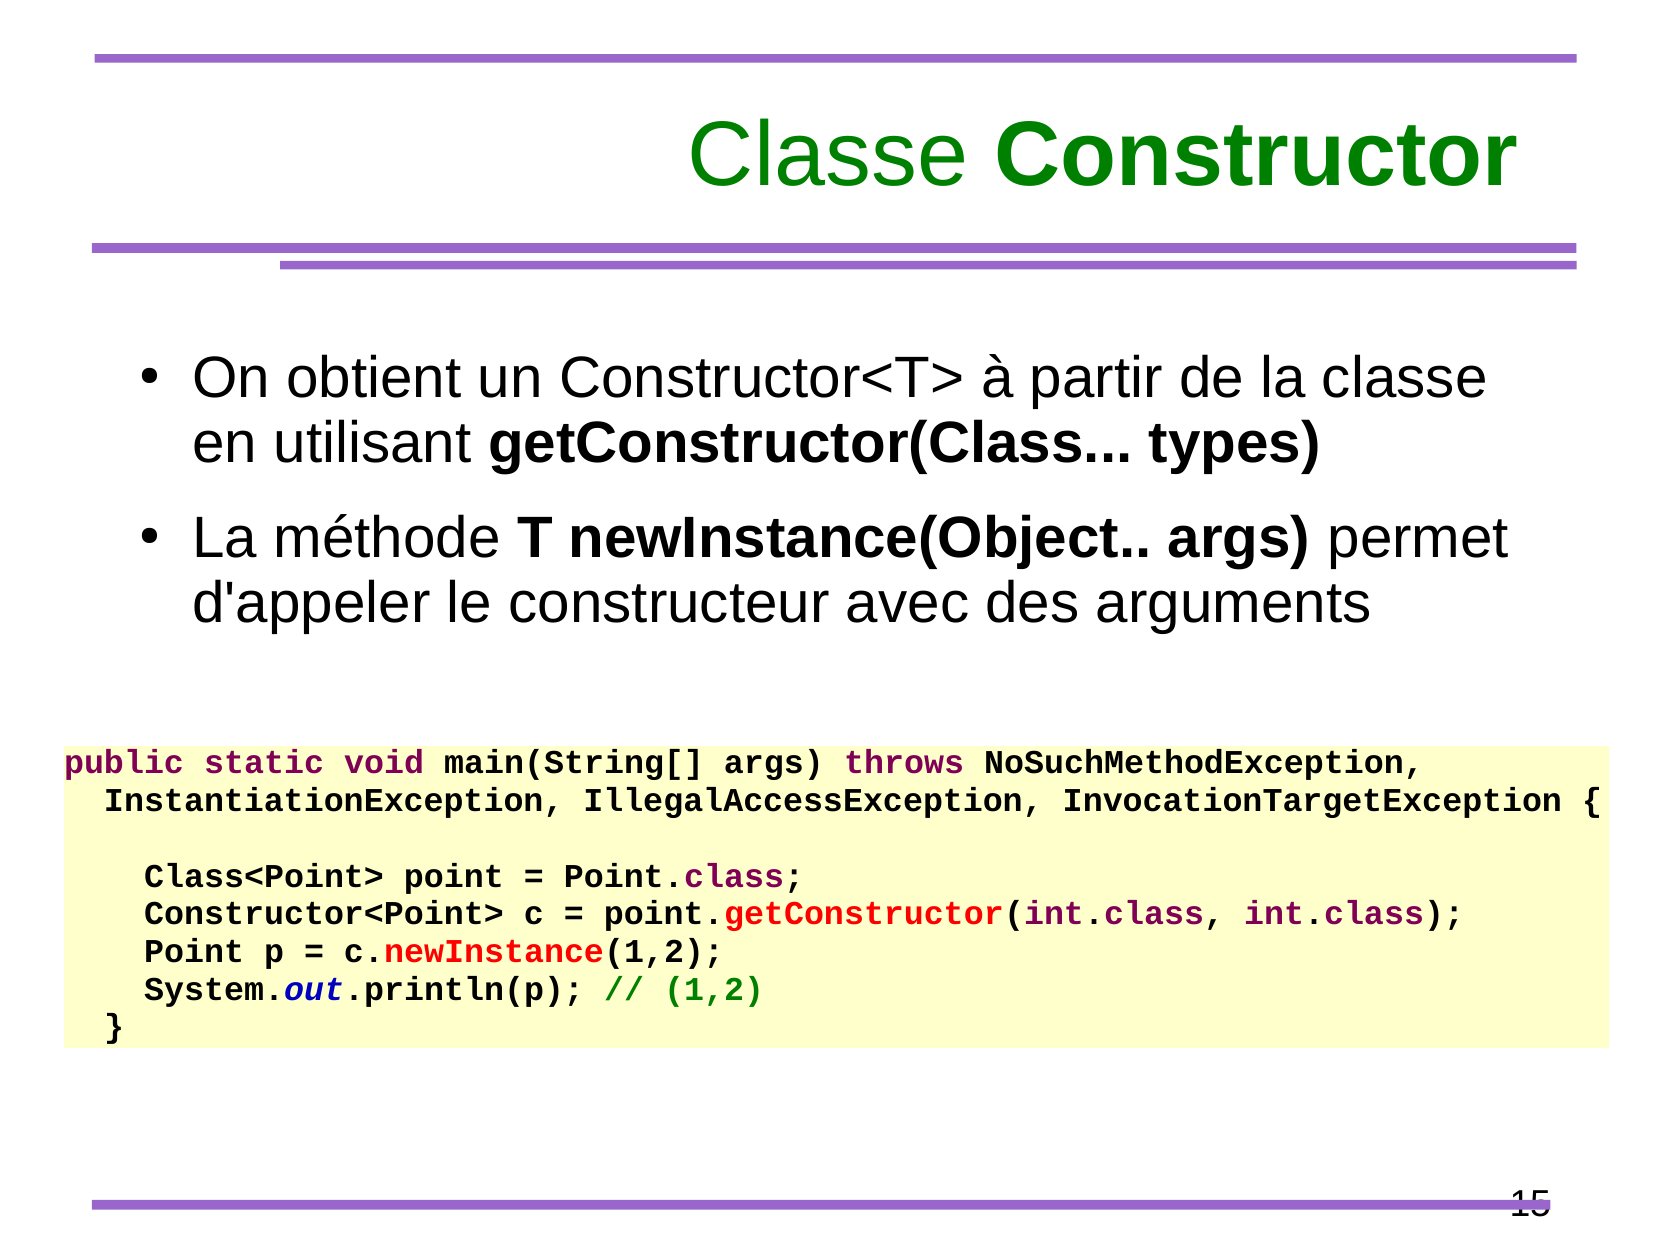

# Classe Constructor
On obtient un Constructor<T> à partir de la classe en utilisant getConstructor(Class... types)
La méthode T newInstance(Object.. args) permet d'appeler le constructeur avec des arguments
public static void main(String[] args) throws NoSuchMethodException,
 InstantiationException, IllegalAccessException, InvocationTargetException {
 Class<Point> point = Point.class;
 Constructor<Point> c = point.getConstructor(int.class, int.class);
 Point p = c.newInstance(1,2);
 System.out.println(p); // (1,2)
 }